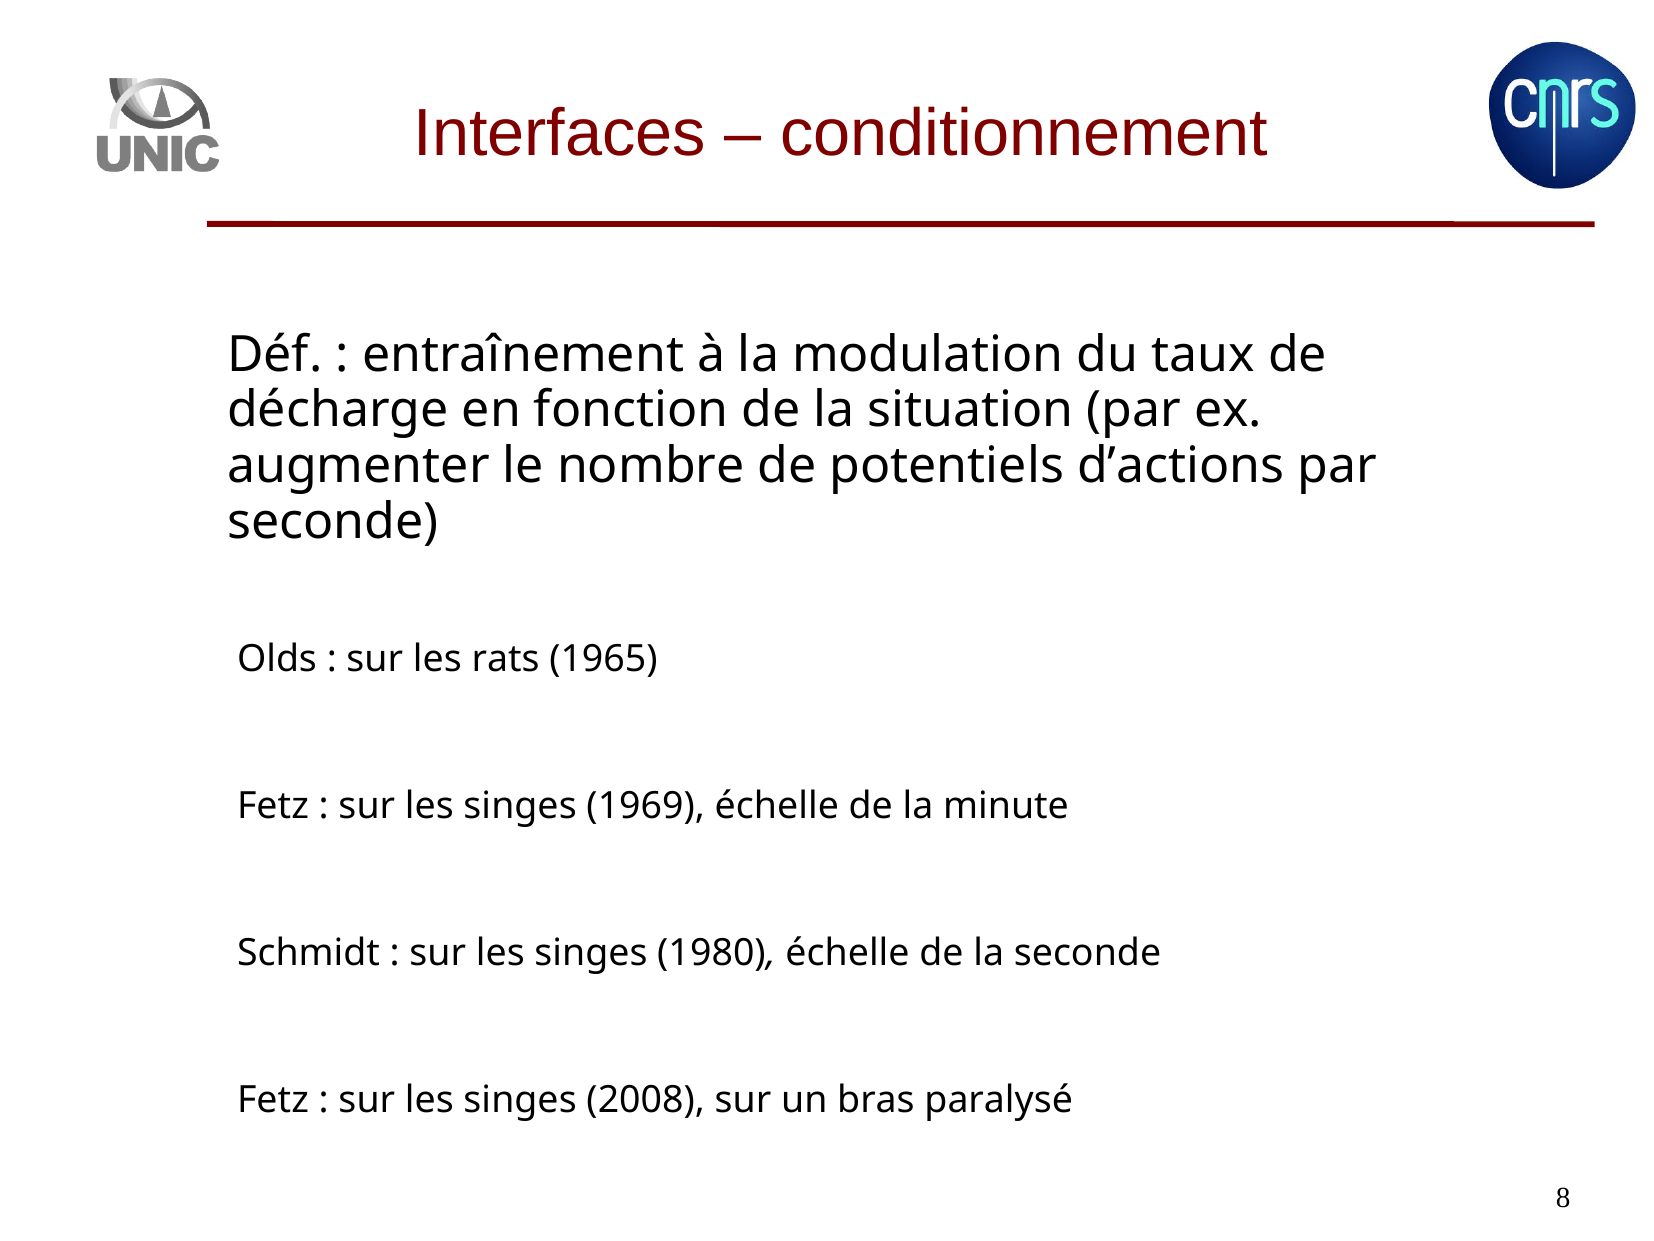

Interfaces – conditionnement
Déf. : entraînement à la modulation du taux de décharge en fonction de la situation (par ex. augmenter le nombre de potentiels d’actions par seconde)‏
 Olds : sur les rats (1965)‏
 Fetz : sur les singes (1969), échelle de la minute
 Schmidt : sur les singes (1980), échelle de la seconde
 Fetz : sur les singes (2008), sur un bras paralysé